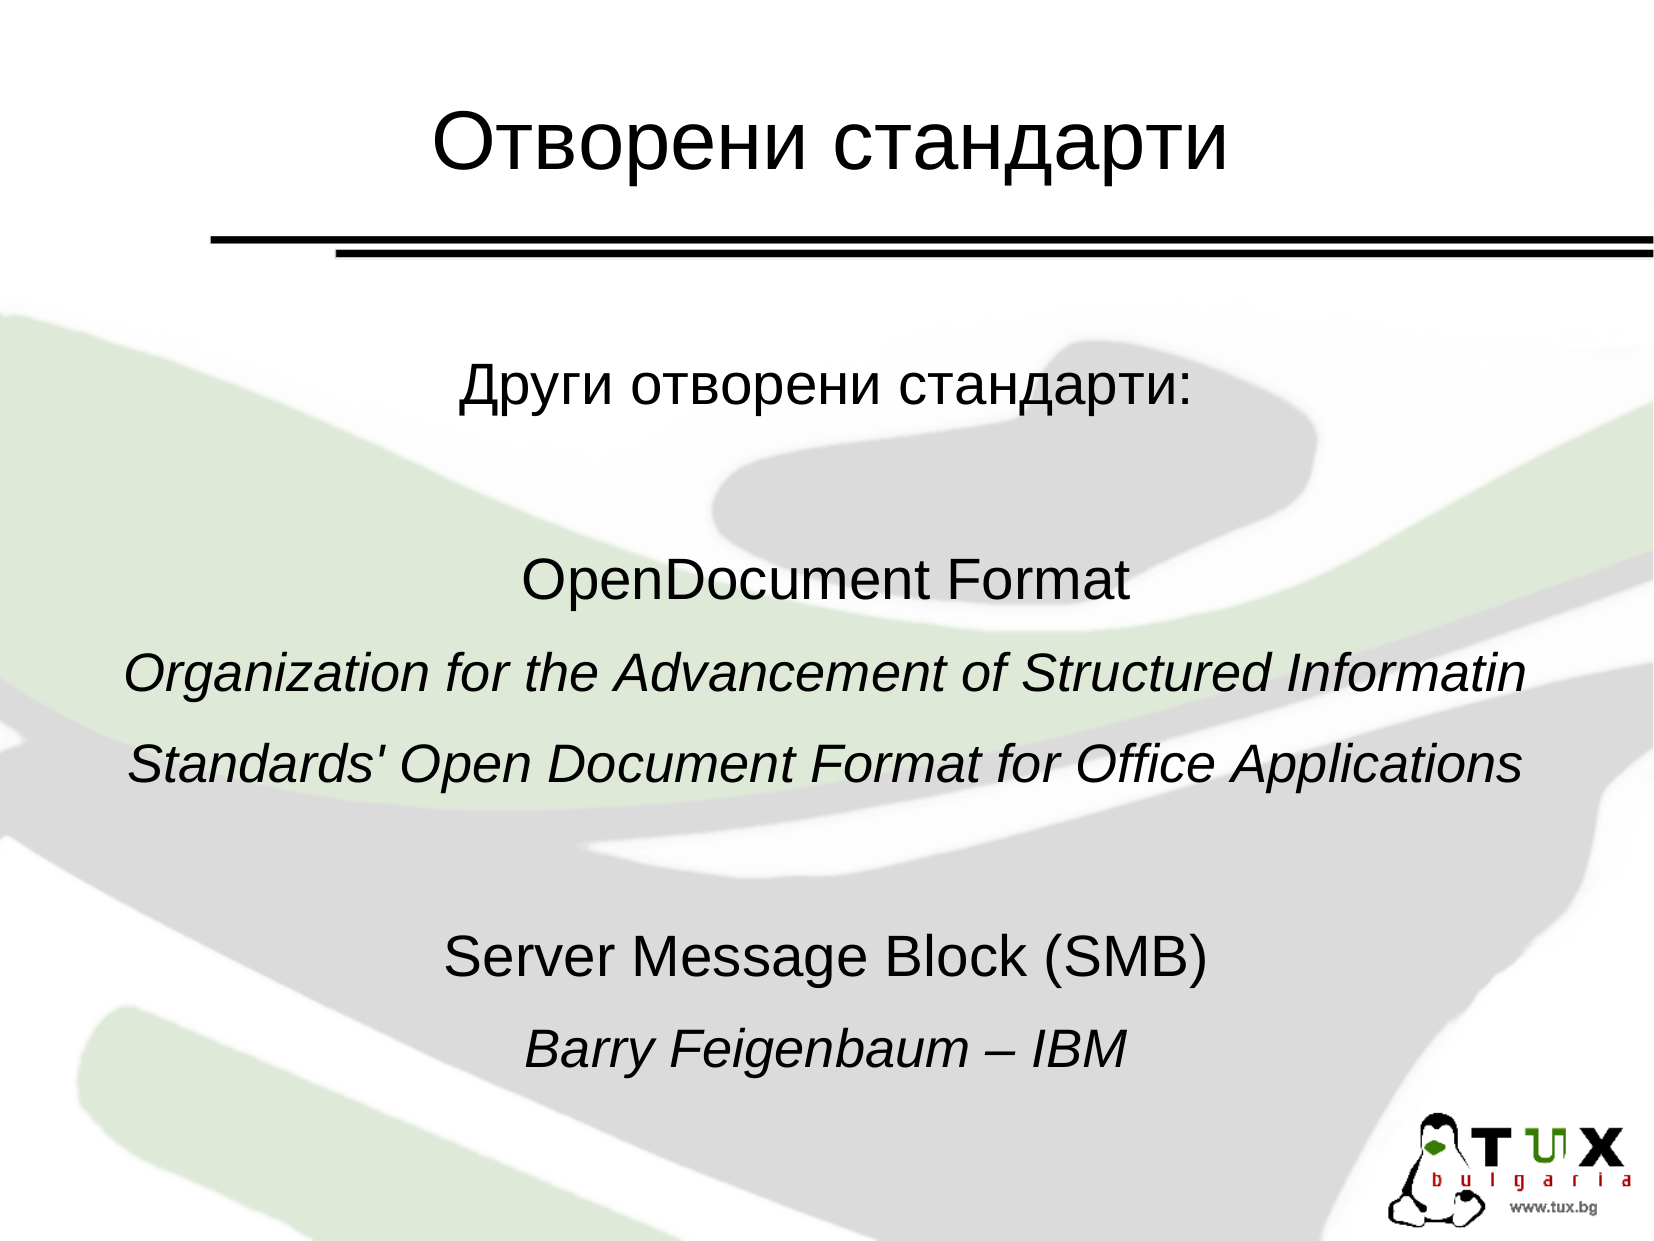

# Отворени стандарти
Други отворени стандарти:
OpenDocument Format
Organization for the Advancement of Structured Informatin Standards' Open Document Format for Office Applications
Server Message Block (SMB)
Barry Feigenbaum – IBM